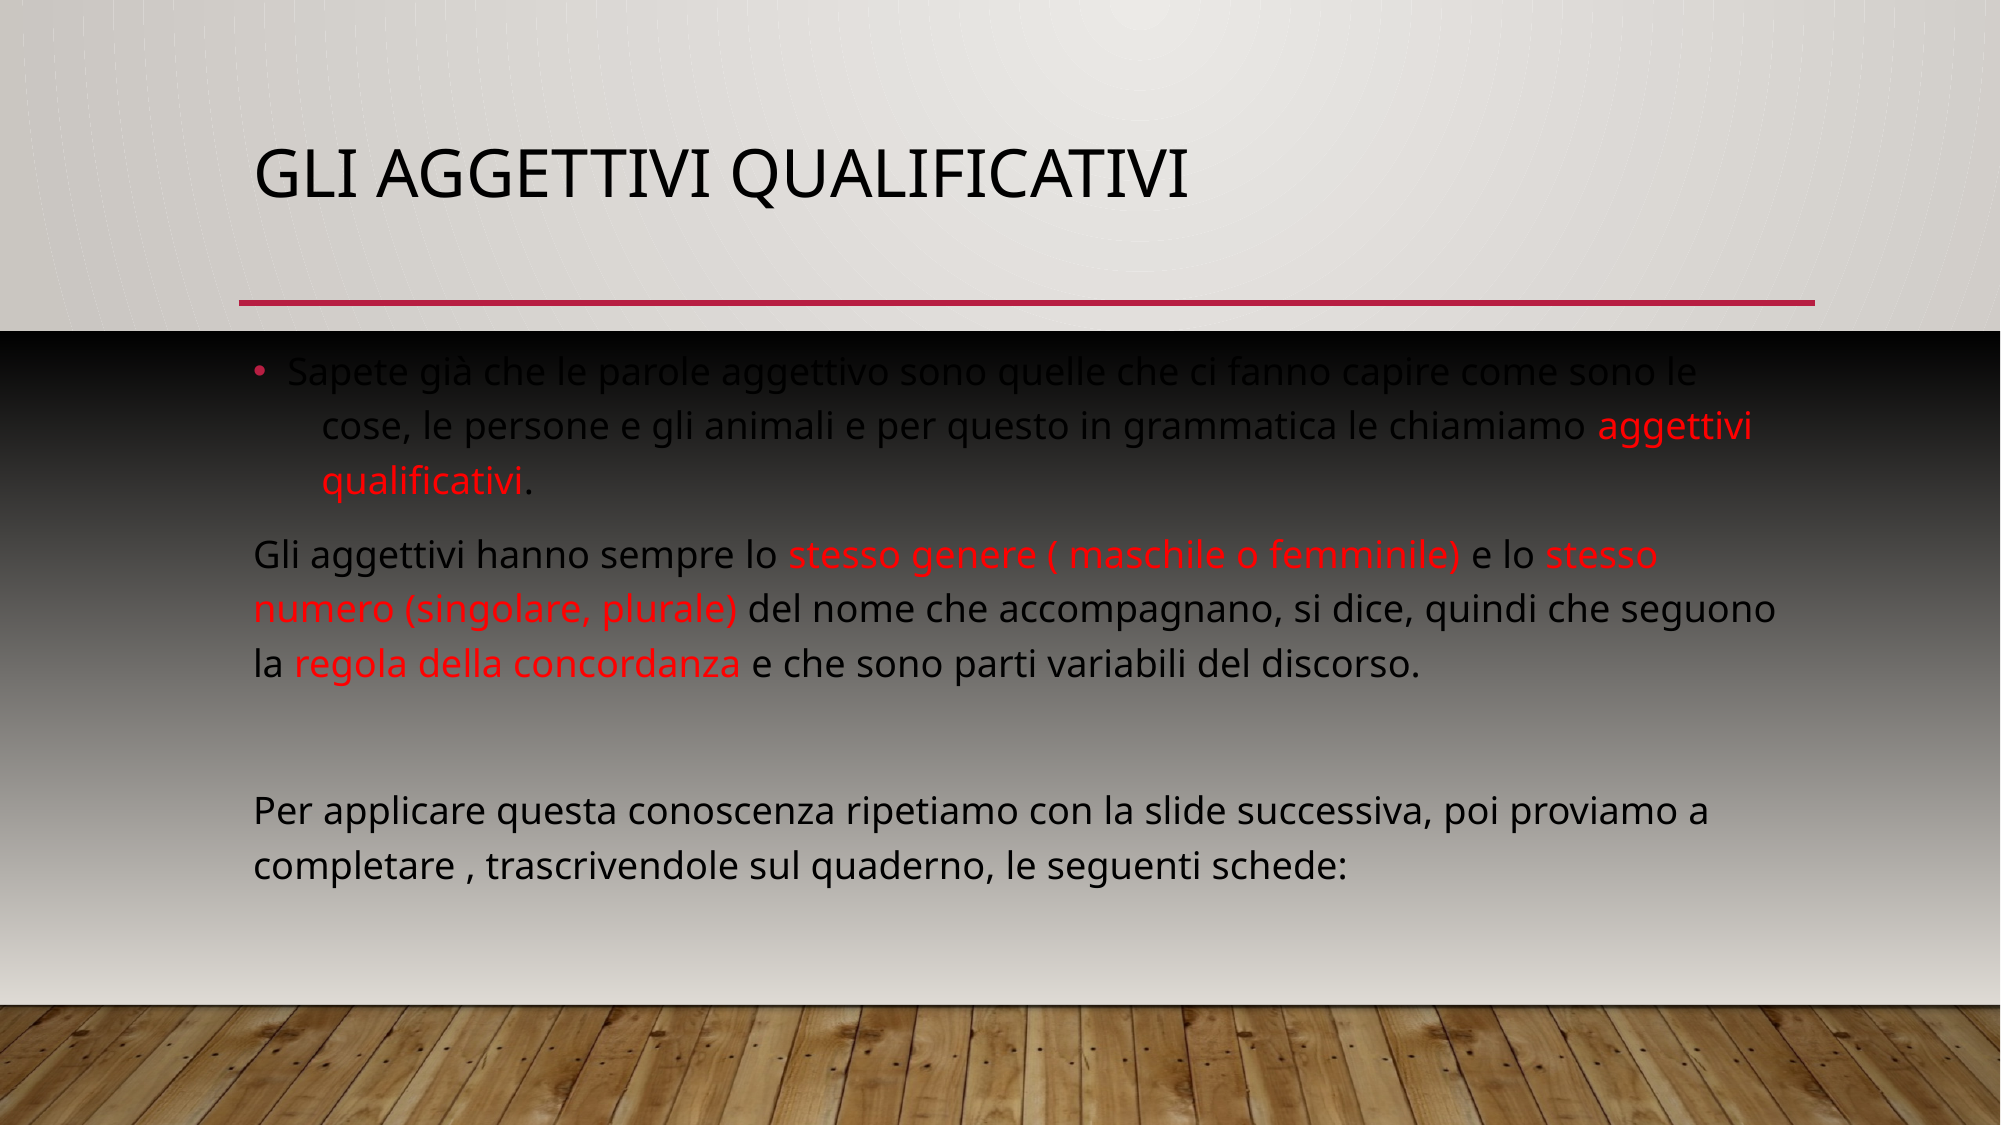

# GLI AGGETTIVI QUALIFICATIVI
Sapete già che le parole aggettivo sono quelle che ci fanno capire come sono le cose, le persone e gli animali e per questo in grammatica le chiamiamo aggettivi qualificativi.
Gli aggettivi hanno sempre lo stesso genere ( maschile o femminile) e lo stesso numero (singolare, plurale) del nome che accompagnano, si dice, quindi che seguono la regola della concordanza e che sono parti variabili del discorso.
Per applicare questa conoscenza ripetiamo con la slide successiva, poi proviamo a completare , trascrivendole sul quaderno, le seguenti schede: